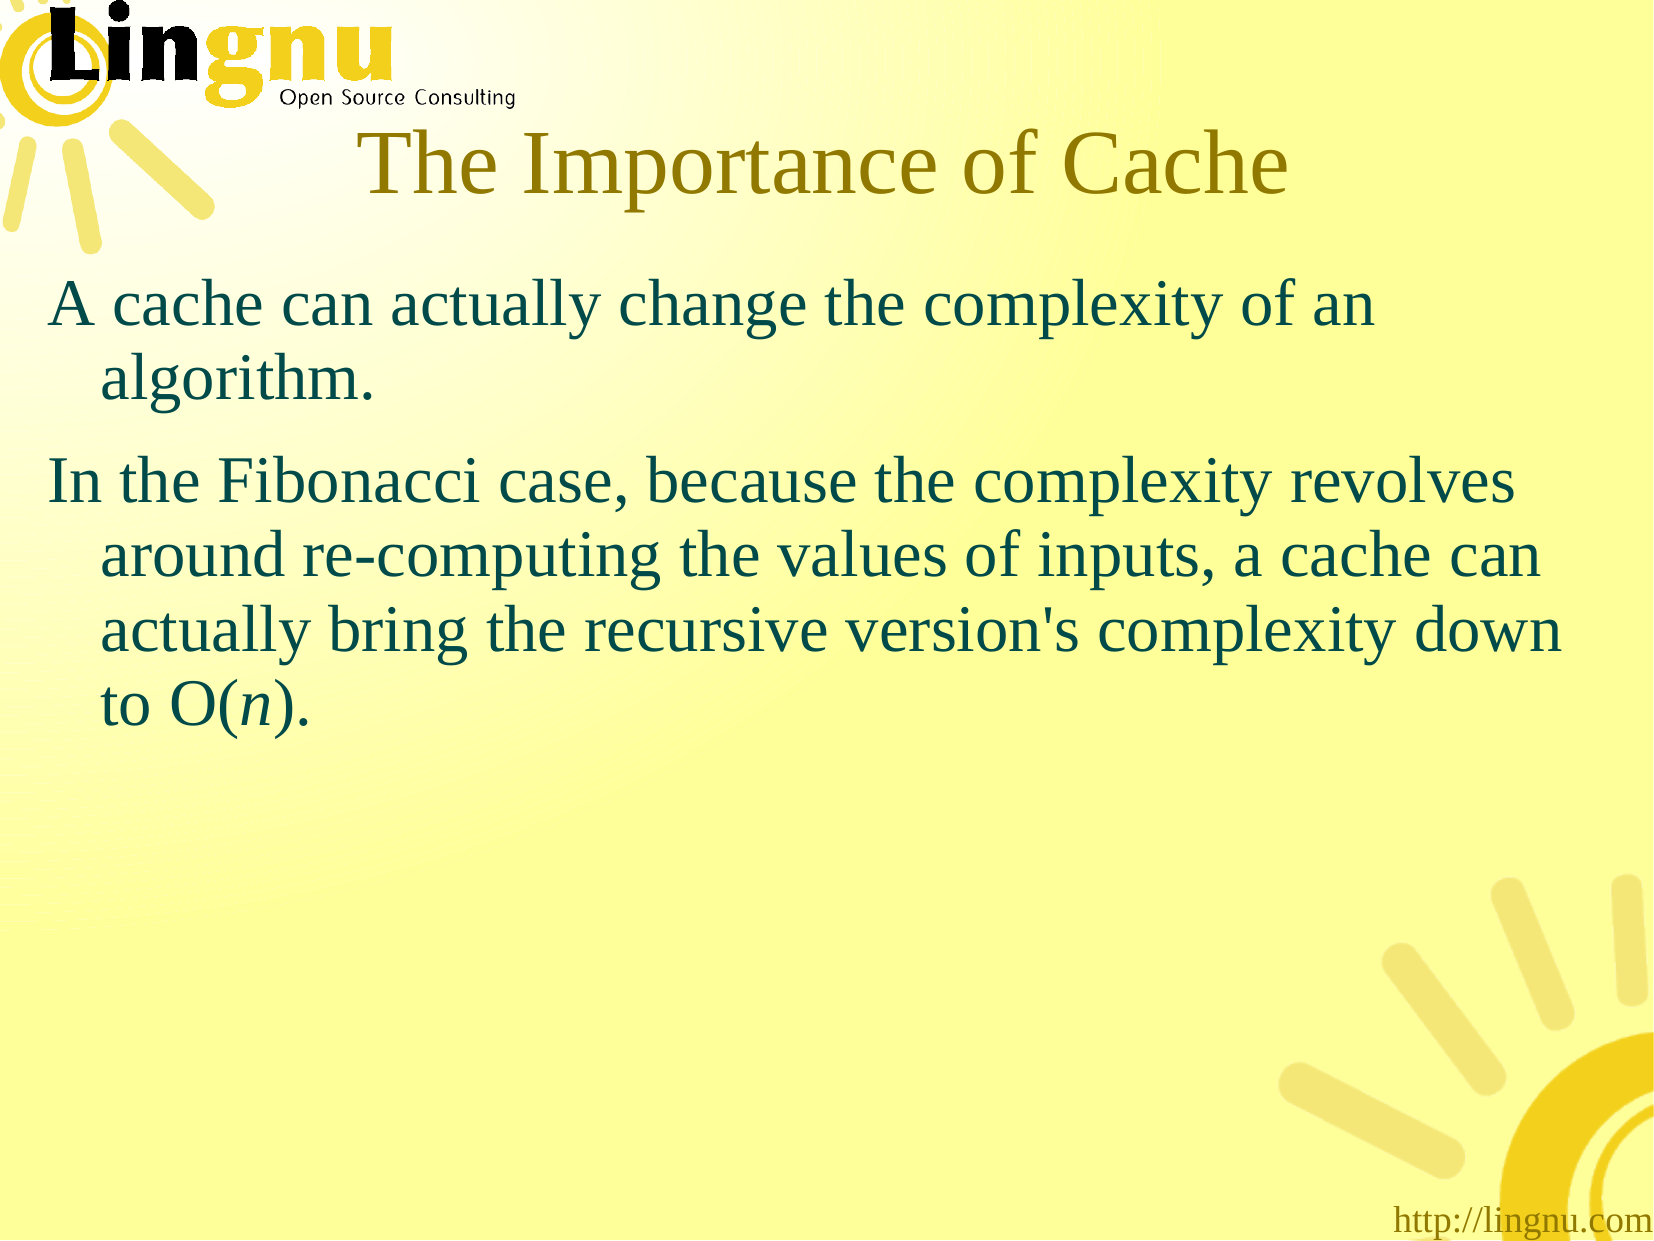

# The Importance of Cache
A cache can actually change the complexity of an algorithm.
In the Fibonacci case, because the complexity revolves around re-computing the values of inputs, a cache can actually bring the recursive version's complexity down to O(n).